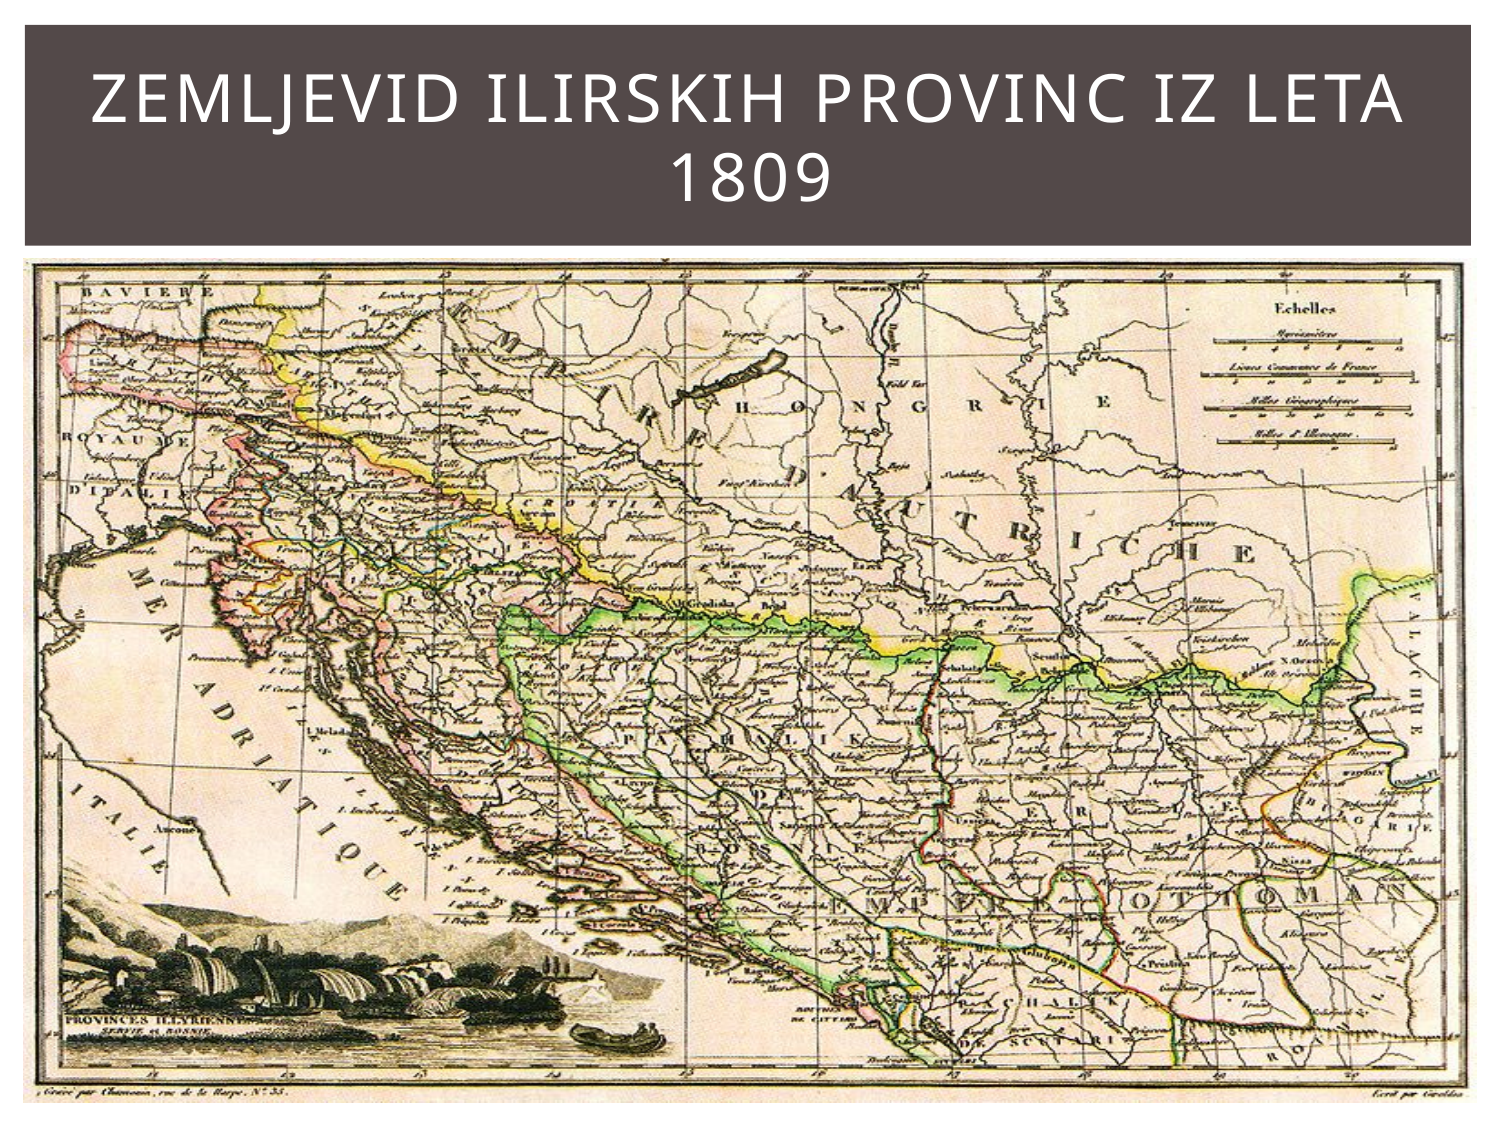

Zemljevid Ilirskih provinc iz leta 1809
Ilirske province
# Leta 1809 Napoleon zmaga pri Wagramu (pri Dunaju) in z mirom ustanovi novo državno tvorbo – Ilirske province
Z Ilirskimi provincami je Napoleon želel gospodarsko oslabiti Avstrijo, jo odrezati od Jadrana in stopnjevati celinsko zaporo Anglije
Nova oblast je zmanjšala podložniške obveze do zemljiških gospodov. Zaradi zavlačevanja z obljubljeno odpravo fevdalnih odnosov je prihajalo do uporov